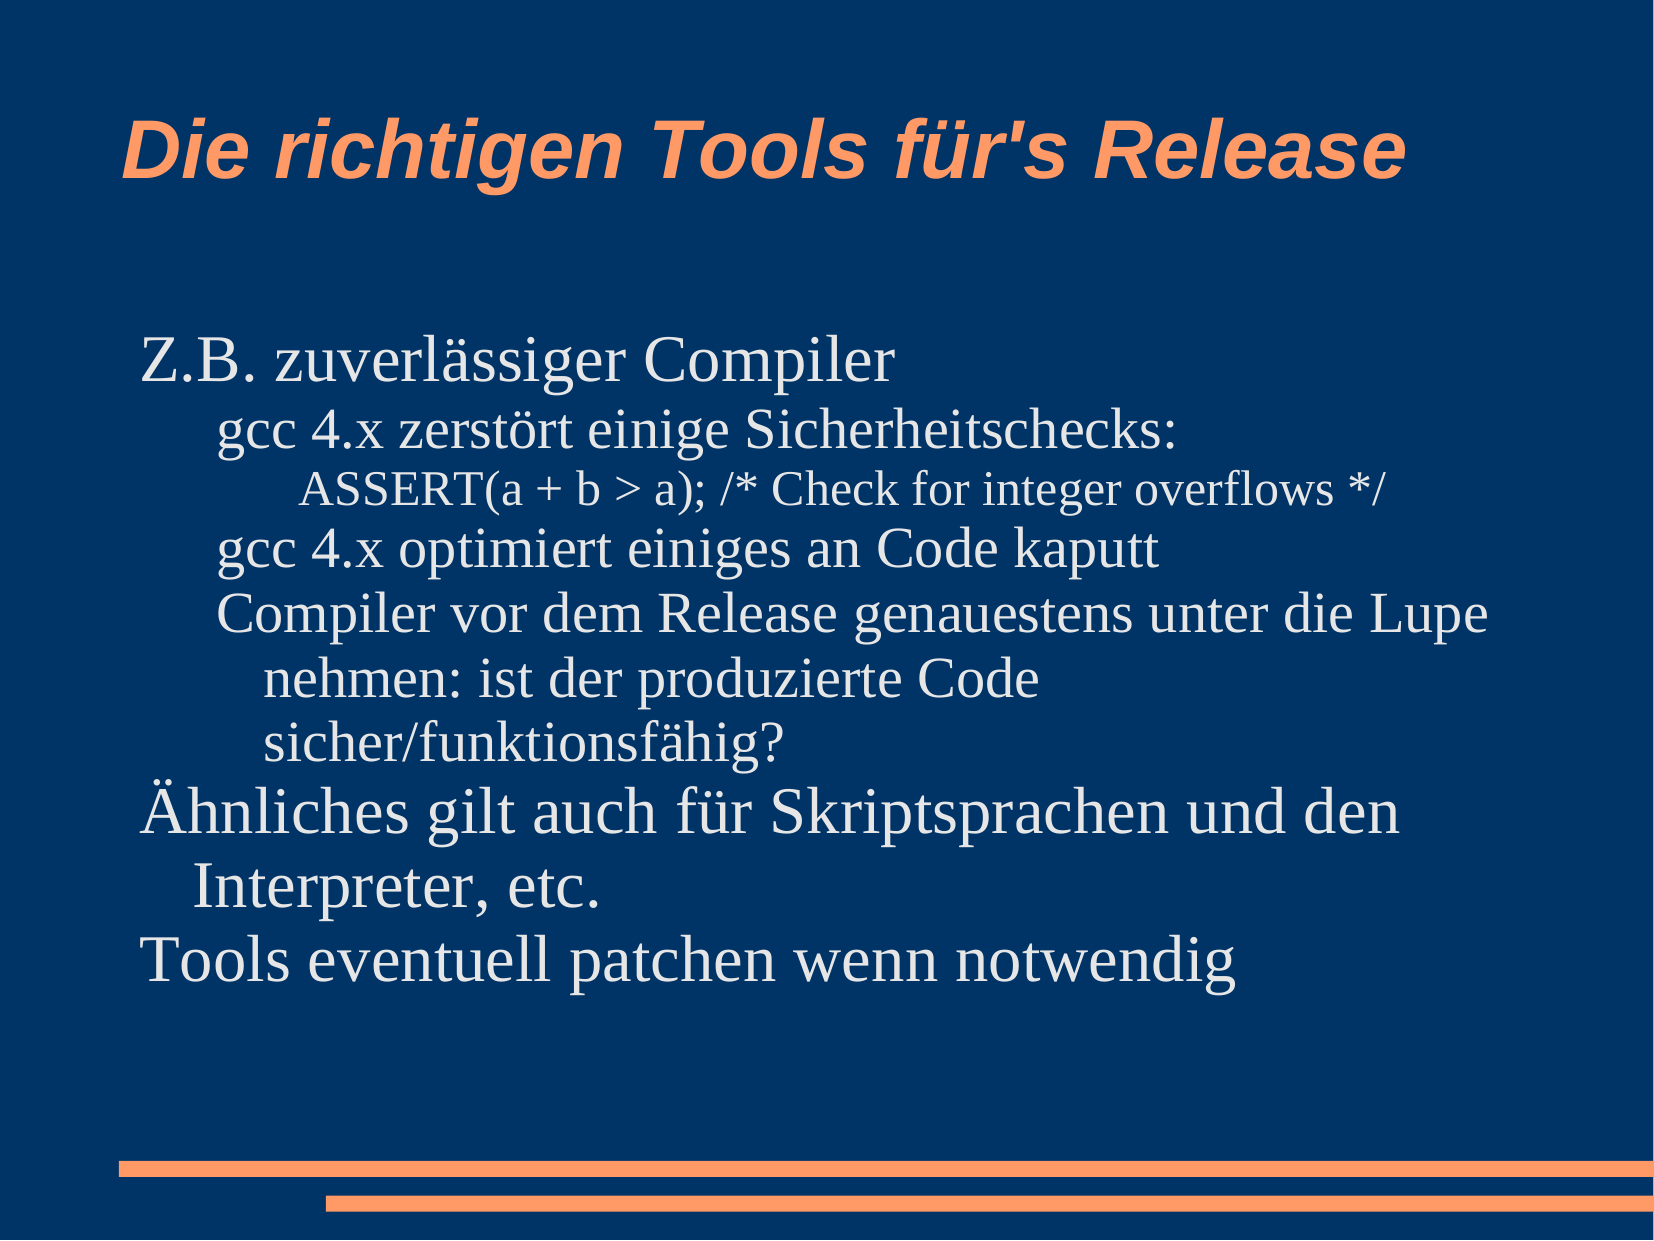

# Die richtigen Tools für's Release
Z.B. zuverlässiger Compiler
gcc 4.x zerstört einige Sicherheitschecks:
ASSERT(a + b > a); /* Check for integer overflows */
gcc 4.x optimiert einiges an Code kaputt
Compiler vor dem Release genauestens unter die Lupe nehmen: ist der produzierte Code sicher/funktionsfähig?
Ähnliches gilt auch für Skriptsprachen und den Interpreter, etc.
Tools eventuell patchen wenn notwendig